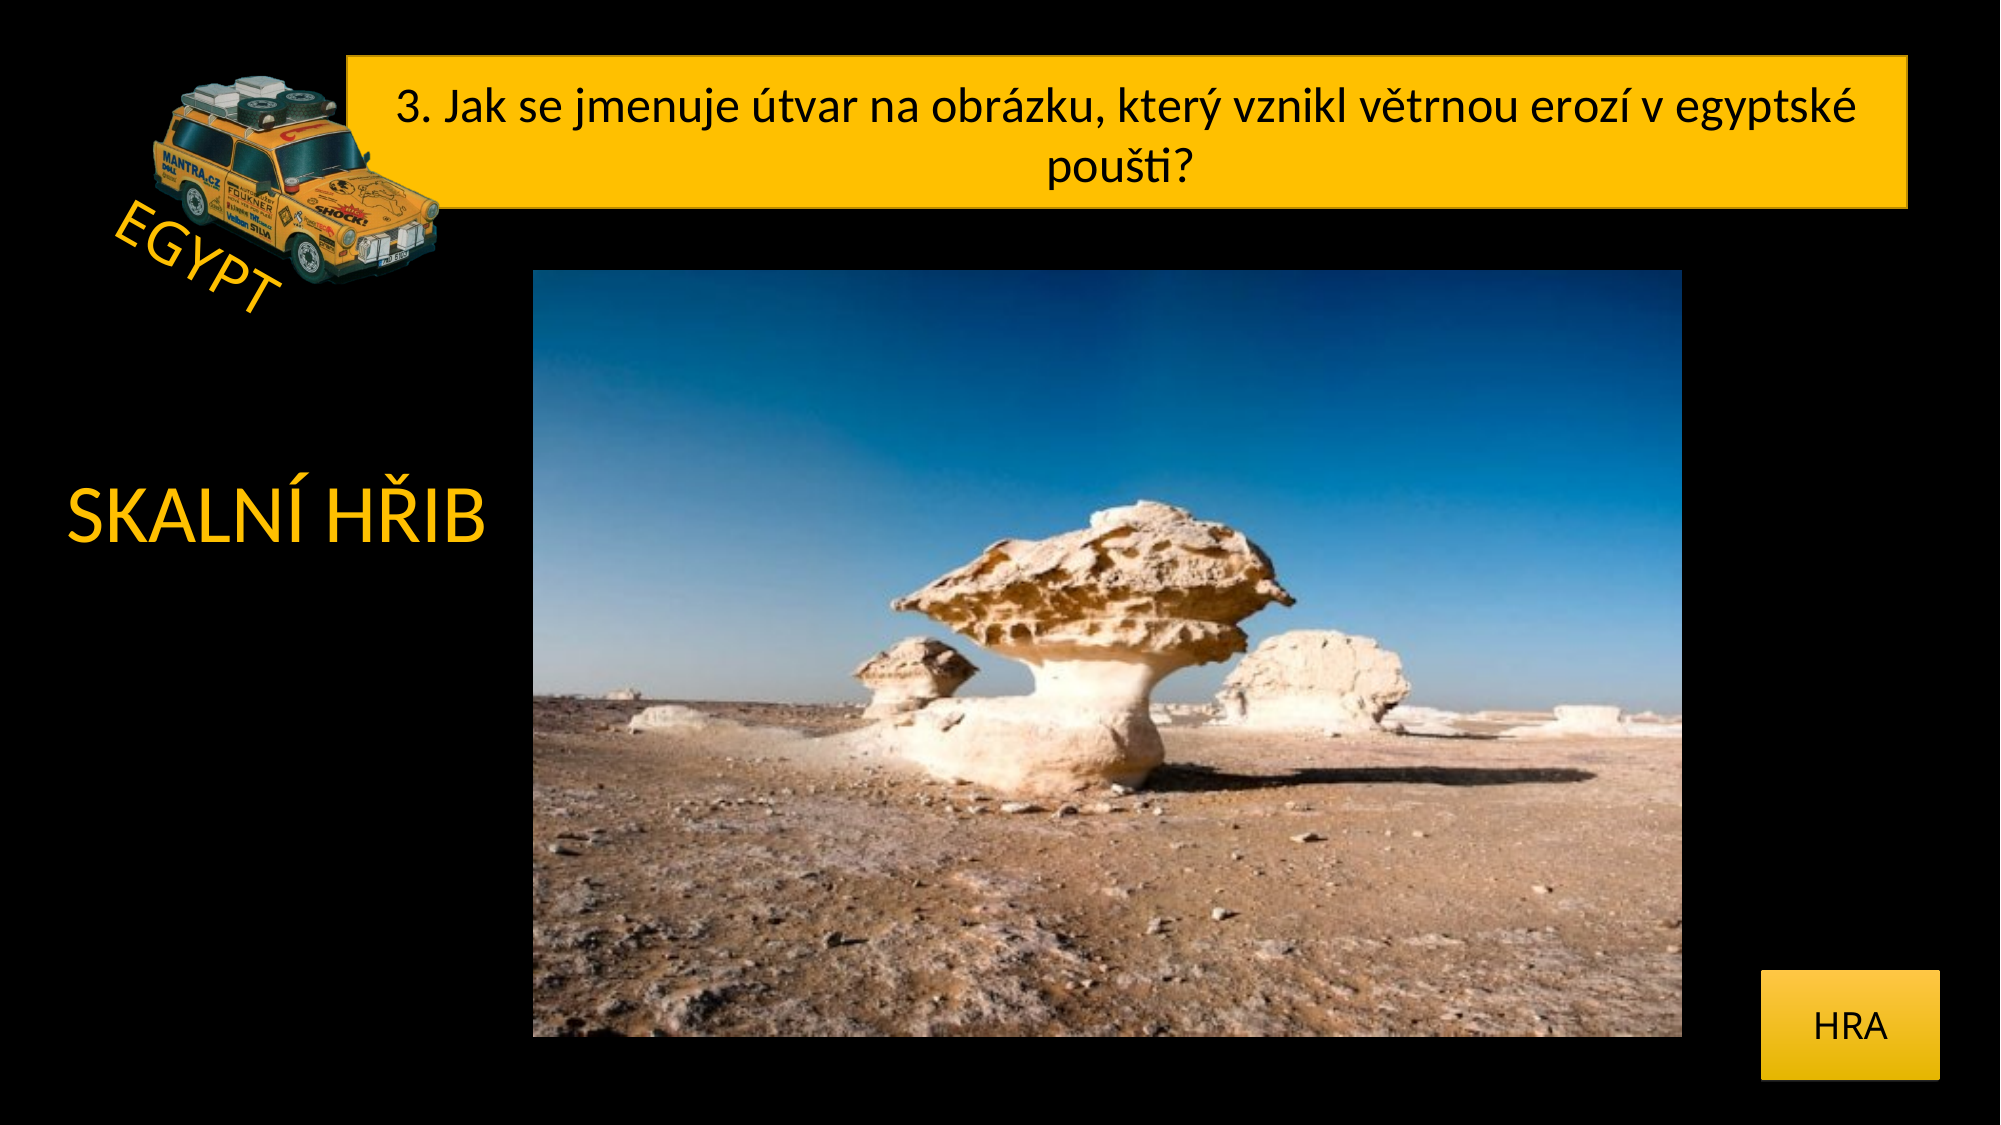

3. Jak se jmenuje útvar na obrázku, který vznikl větrnou erozí v egyptské poušti?
EGYPT
SKALNÍ HŘIB
HRA